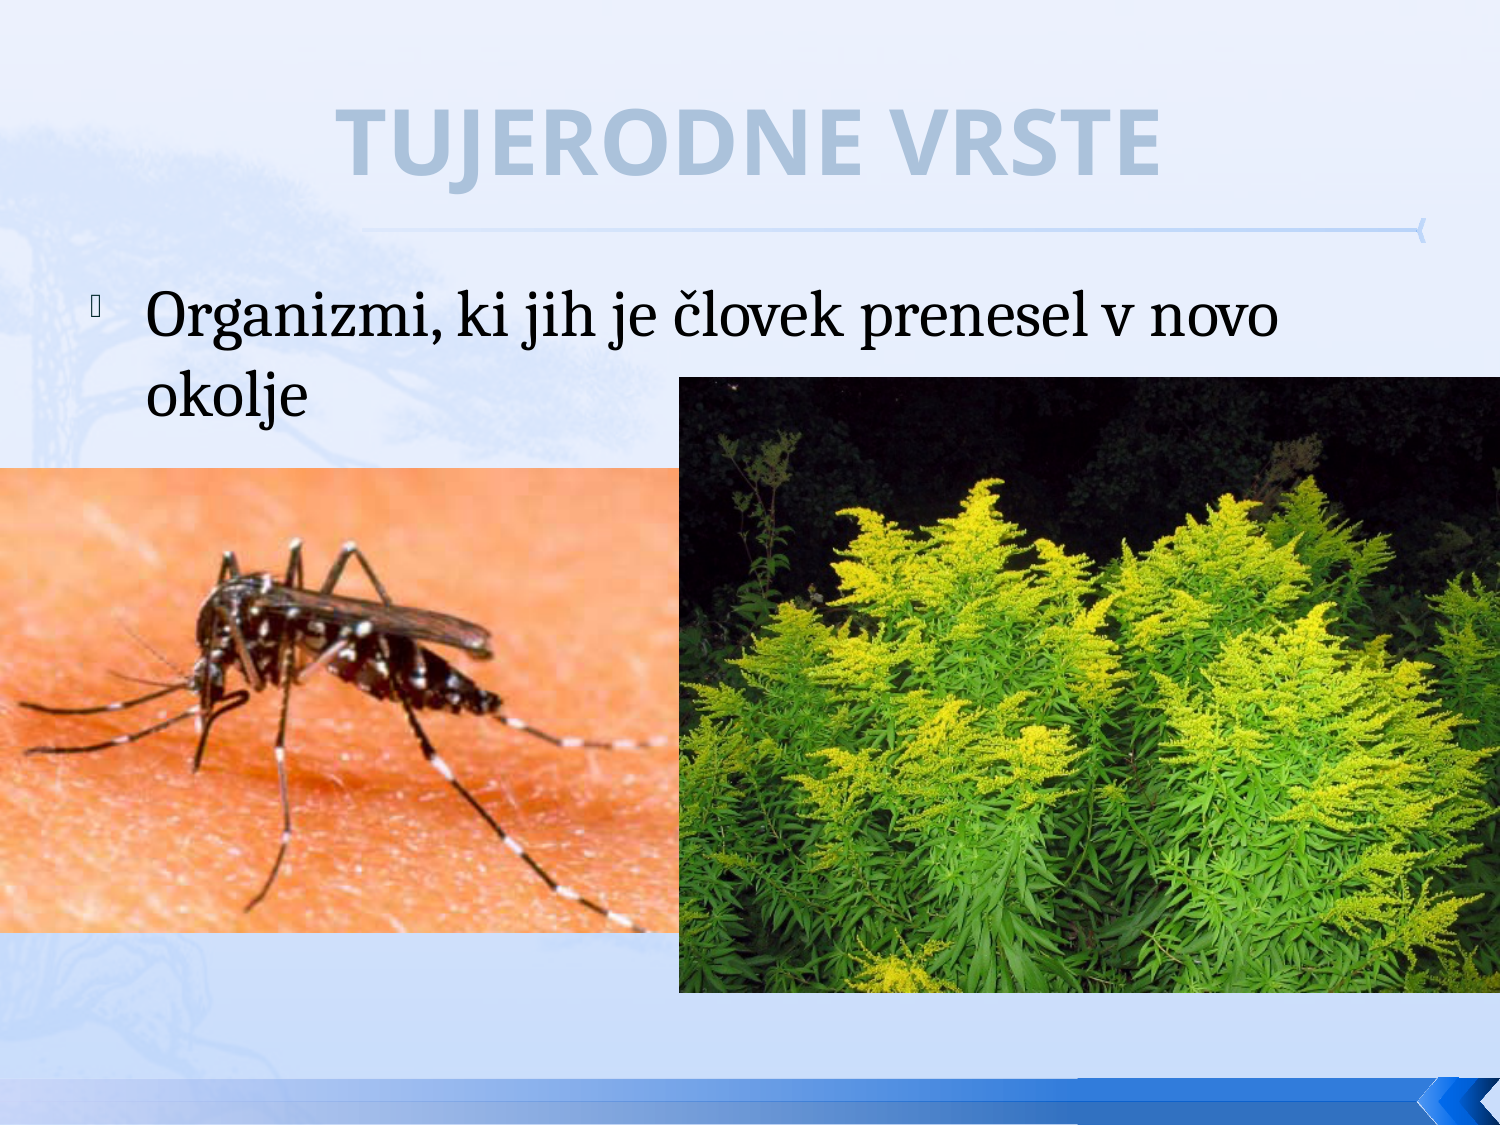

# TUJERODNE VRSTE
Organizmi, ki jih je človek prenesel v novo okolje